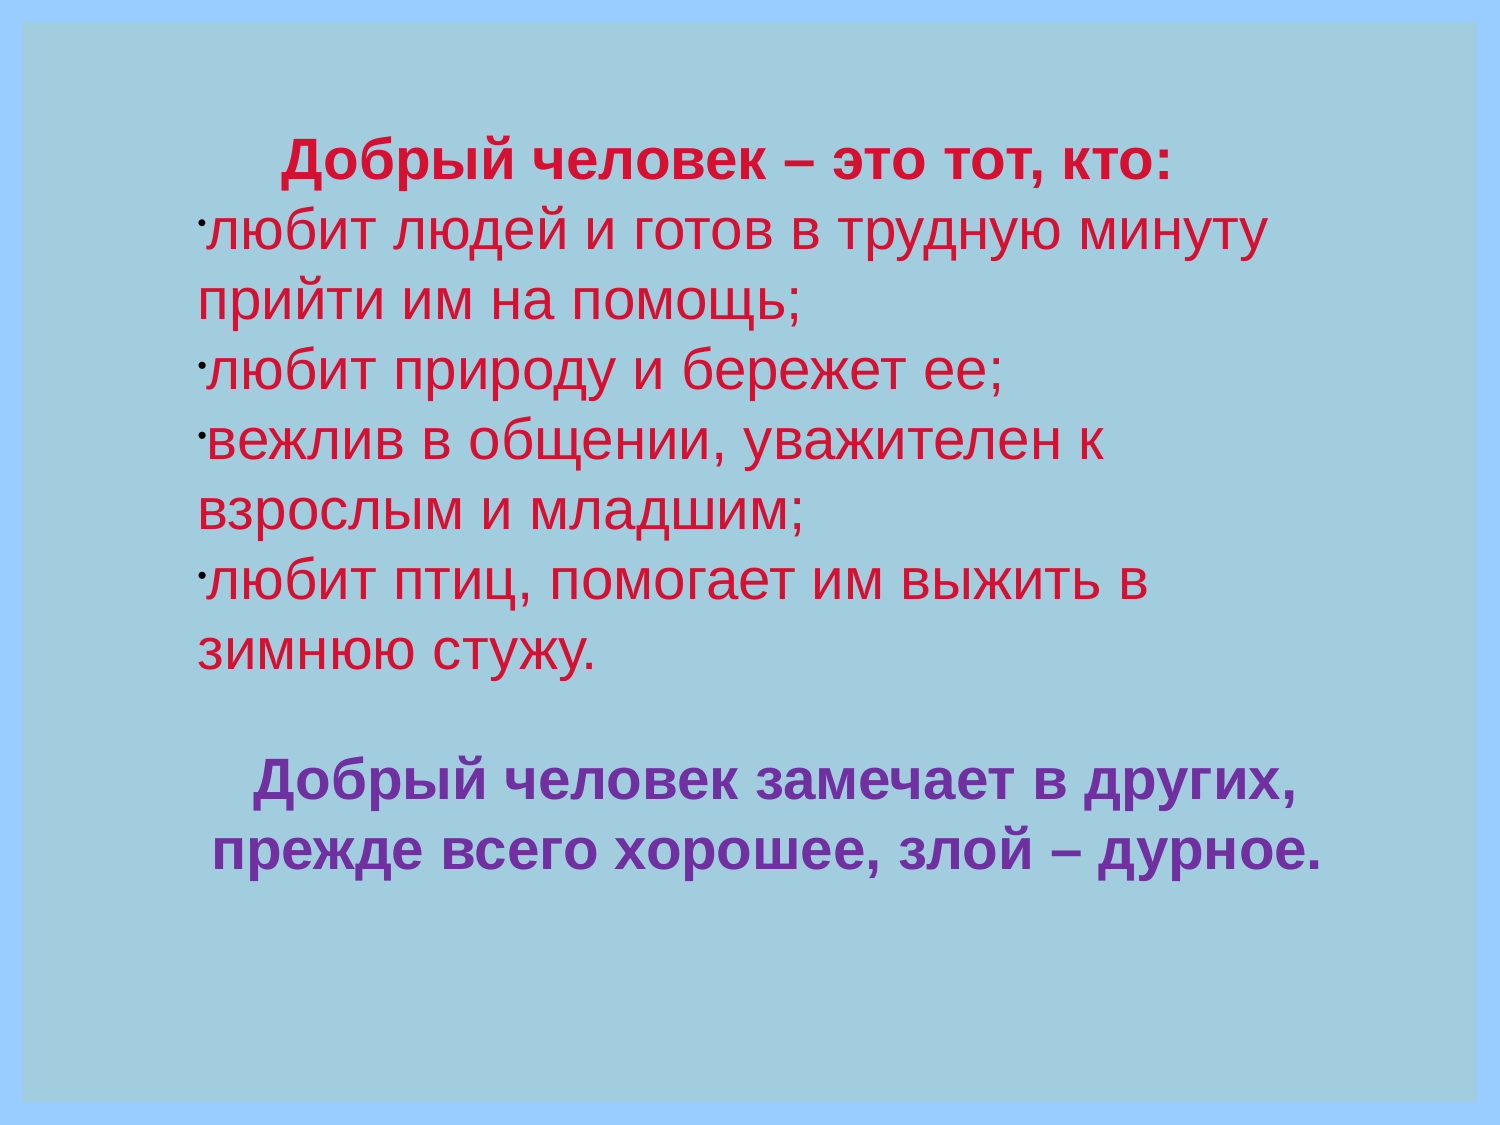

Добрый человек – это тот, кто:
любит людей и готов в трудную минуту прийти им на помощь;
любит природу и бережет ее;
вежлив в общении, уважителен к взрослым и младшим;
любит птиц, помогает им выжить в зимнюю стужу.
 Добрый человек замечает в других, прежде всего хорошее, злой – дурное.